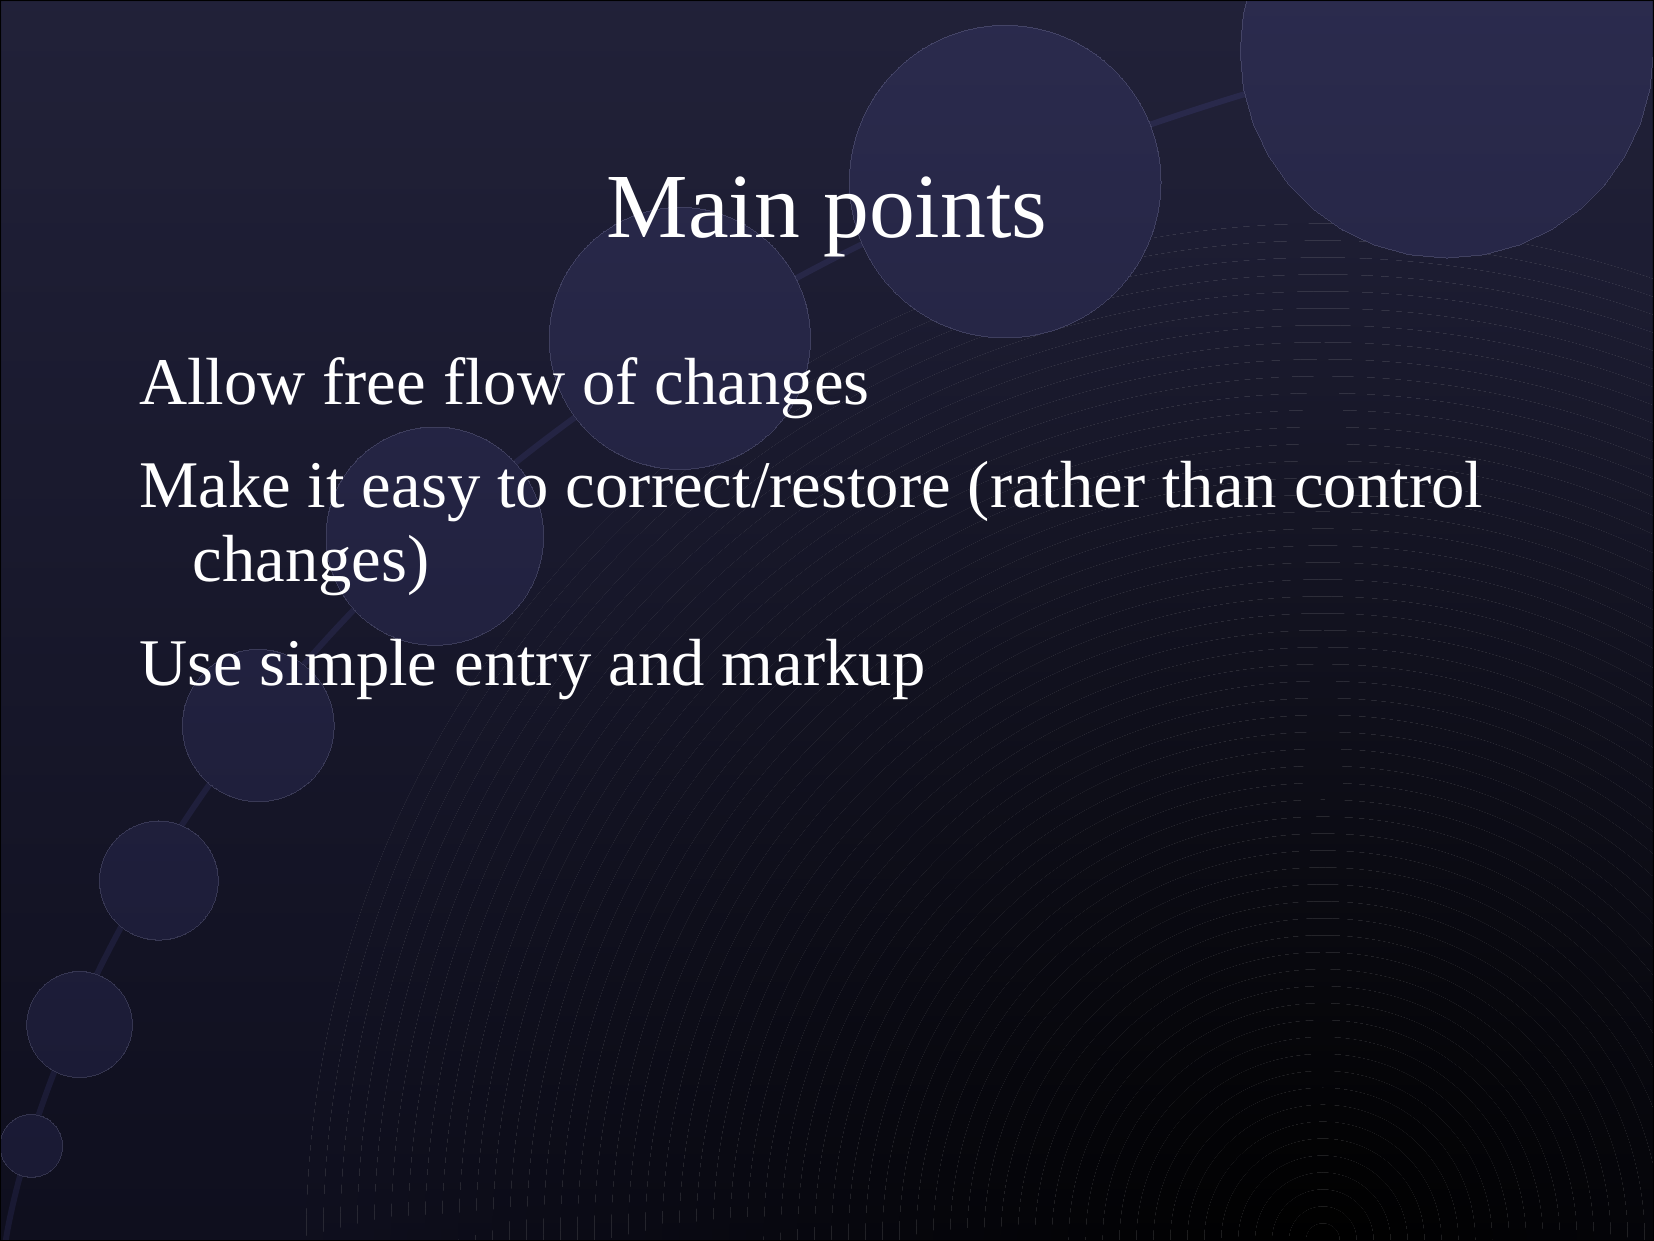

# Main points
Allow free flow of changes
Make it easy to correct/restore (rather than control changes)
Use simple entry and markup